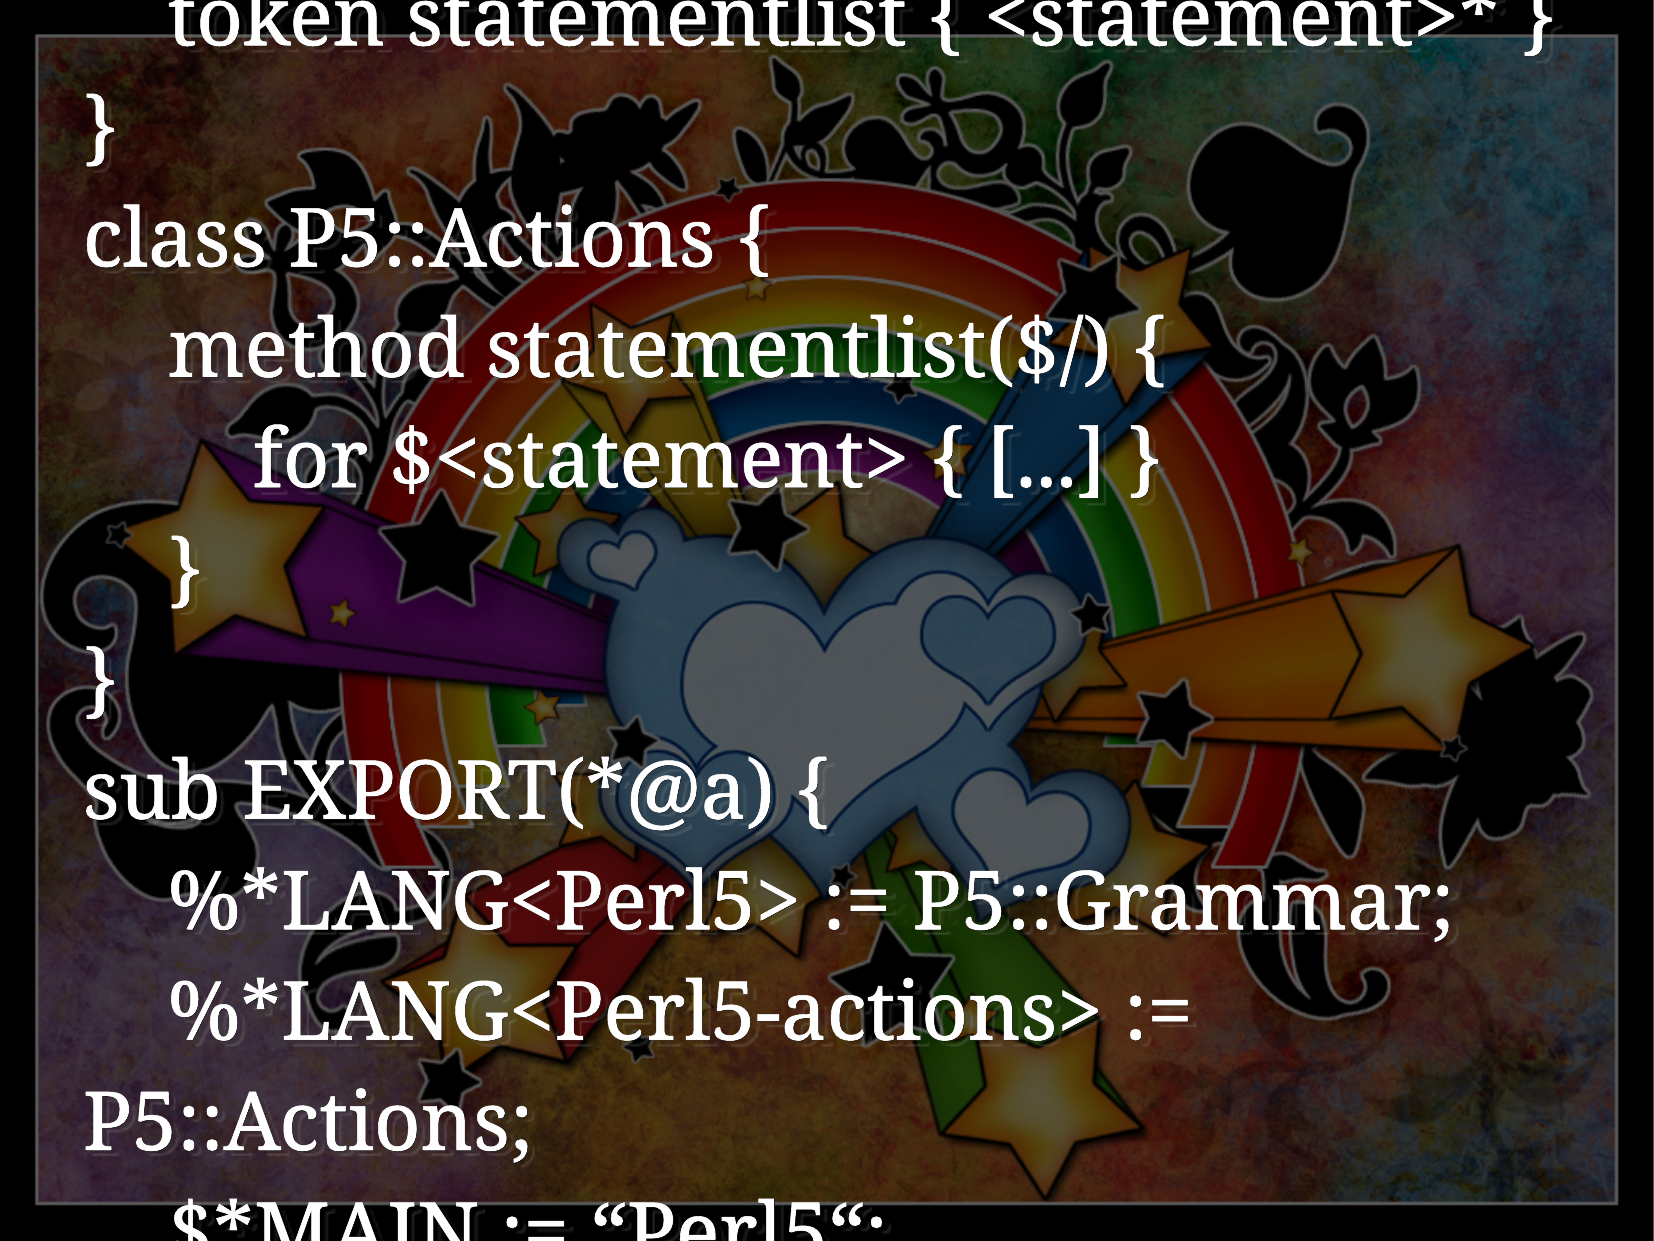

grammar P5::Grammar {
 token statementlist { <statement>* }
}
class P5::Actions {
 method statementlist($/) {
 for $<statement> { [...] }
 }
}
sub EXPORT(*@a) {
 %*LANG<Perl5> := P5::Grammar;
 %*LANG<Perl5-actions> := P5::Actions;
 $*MAIN := “Perl5“;
}
#